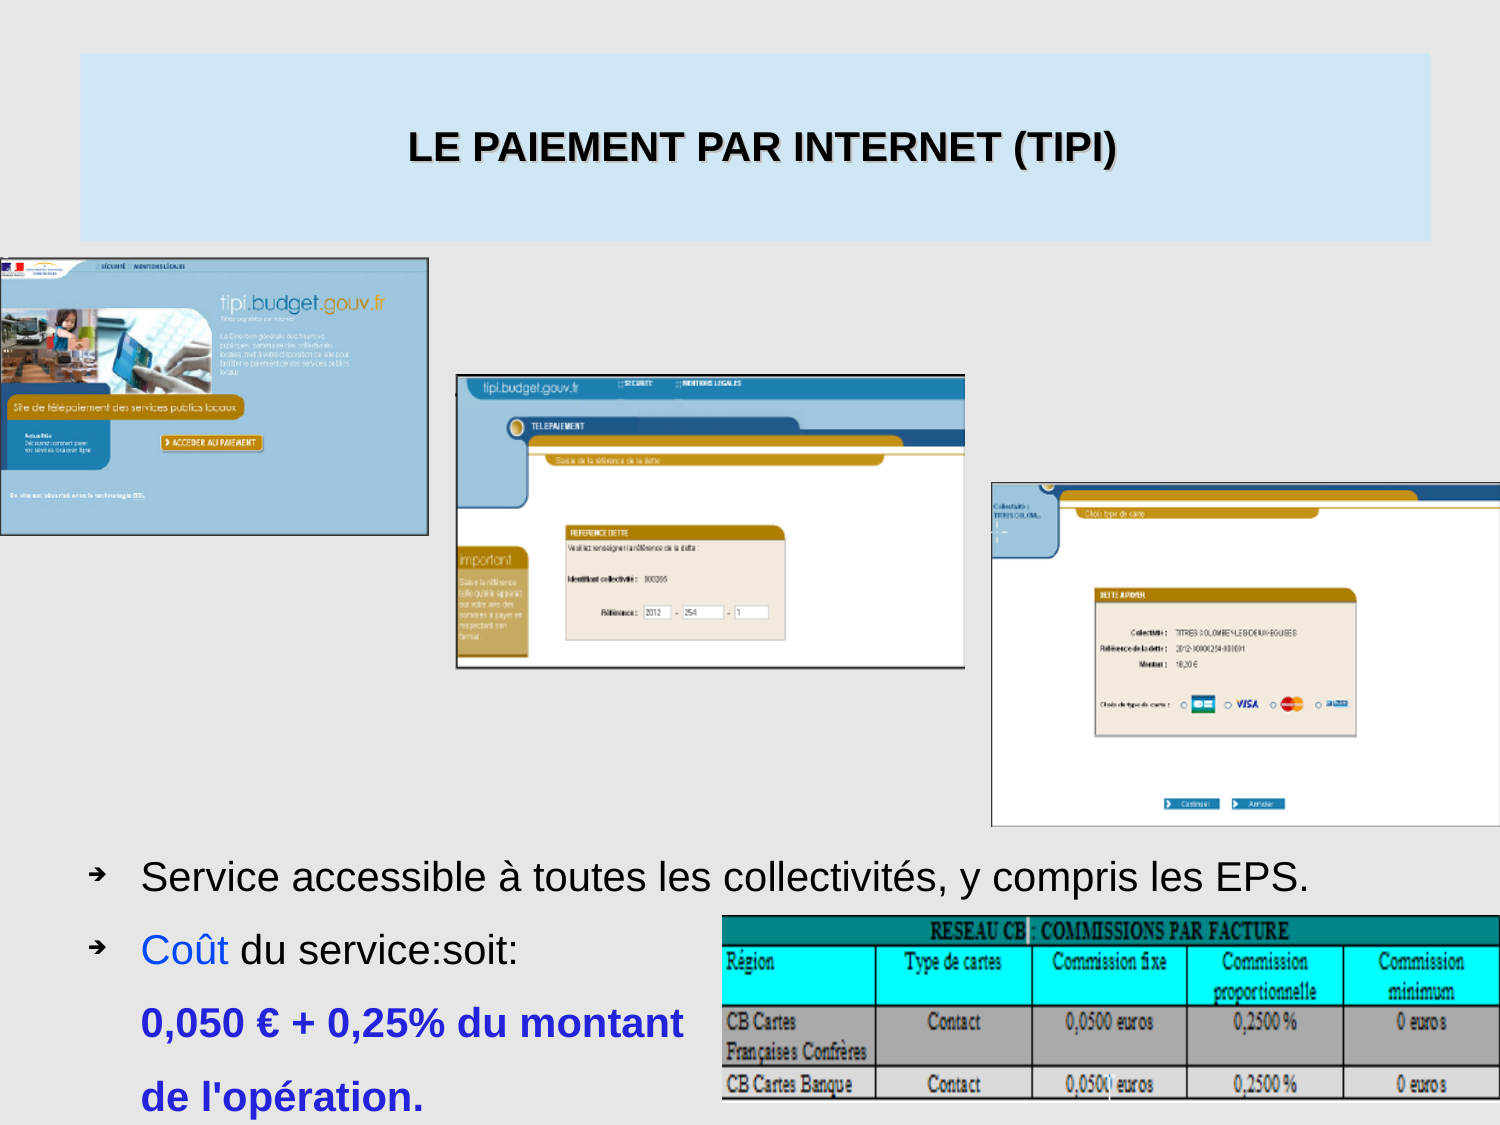

#
LE PAIEMENT PAR INTERNET (TIPI)
Service accessible à toutes les collectivités, y compris les EPS.
Coût du service:soit:
0,050 € + 0,25% du montant
de l'opération.
8